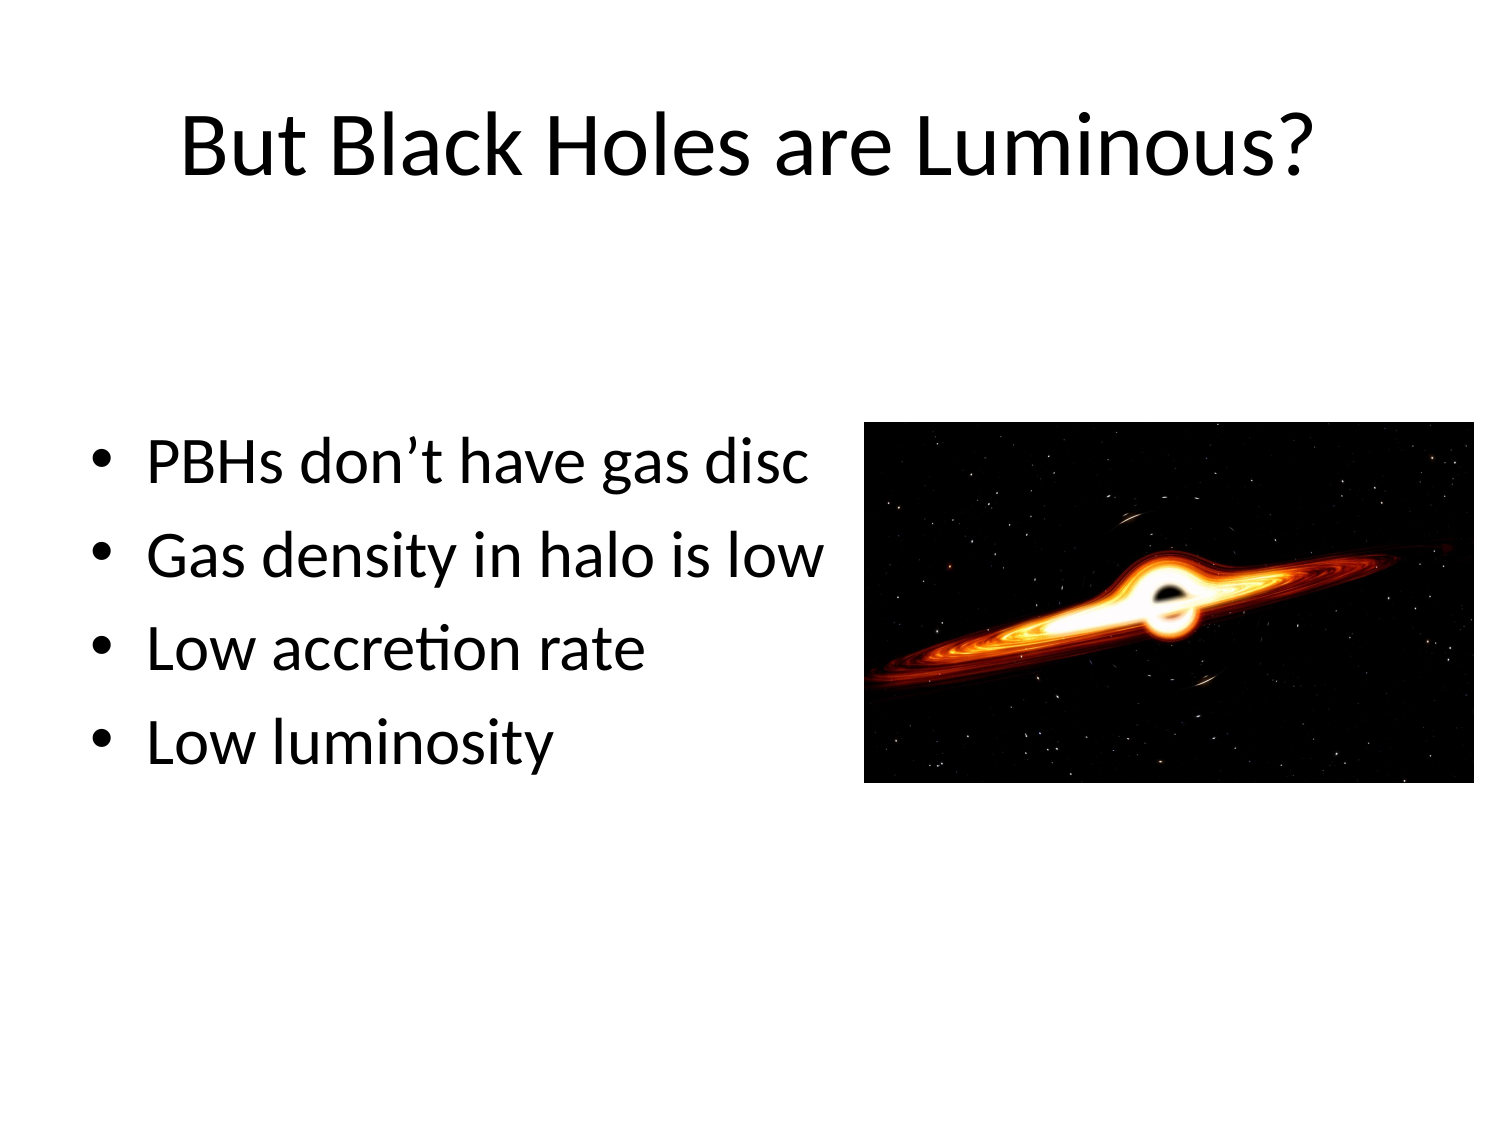

# But Black Holes are Luminous?
PBHs don’t have gas disc
Gas density in halo is low
Low accretion rate
Low luminosity